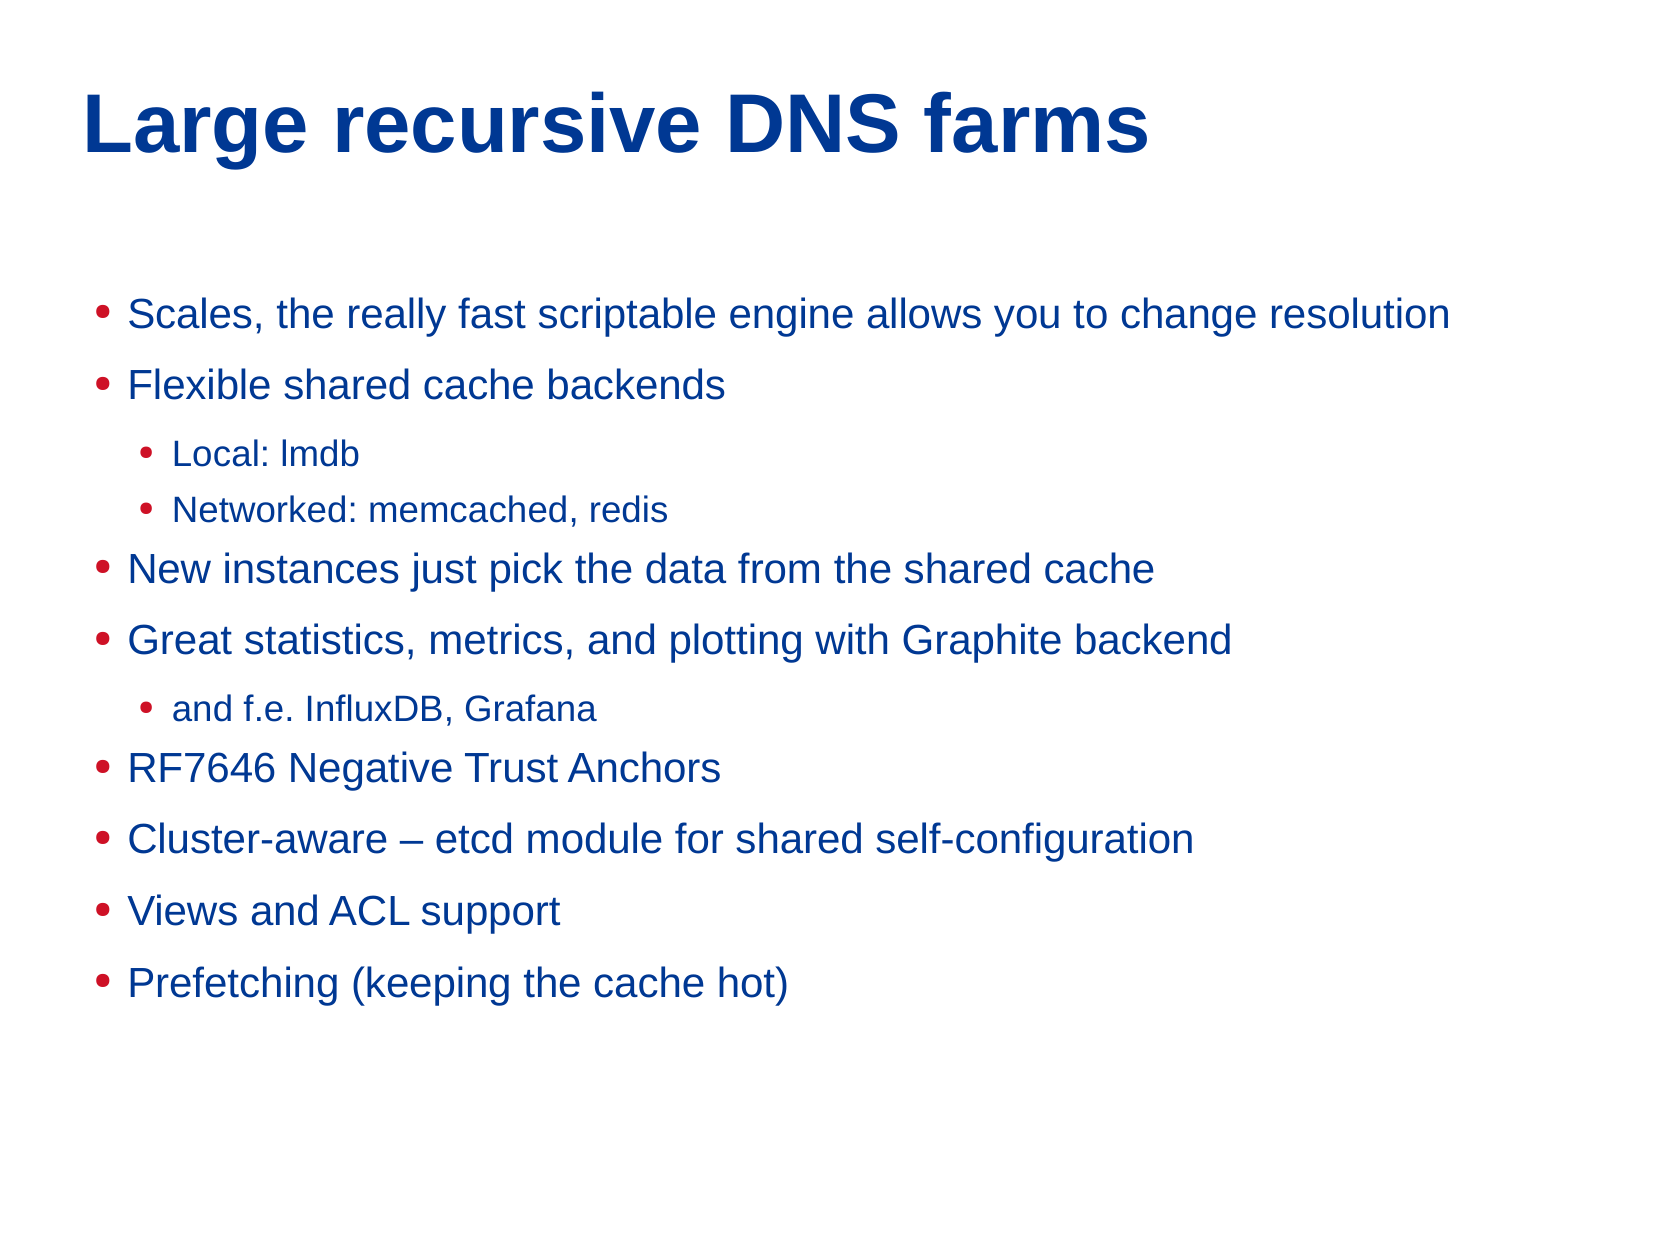

# Large recursive DNS farms
Scales, the really fast scriptable engine allows you to change resolution
Flexible shared cache backends
Local: lmdb
Networked: memcached, redis
New instances just pick the data from the shared cache
Great statistics, metrics, and plotting with Graphite backend
and f.e. InfluxDB, Grafana
RF7646 Negative Trust Anchors
Cluster-aware – etcd module for shared self-configuration
Views and ACL support
Prefetching (keeping the cache hot)